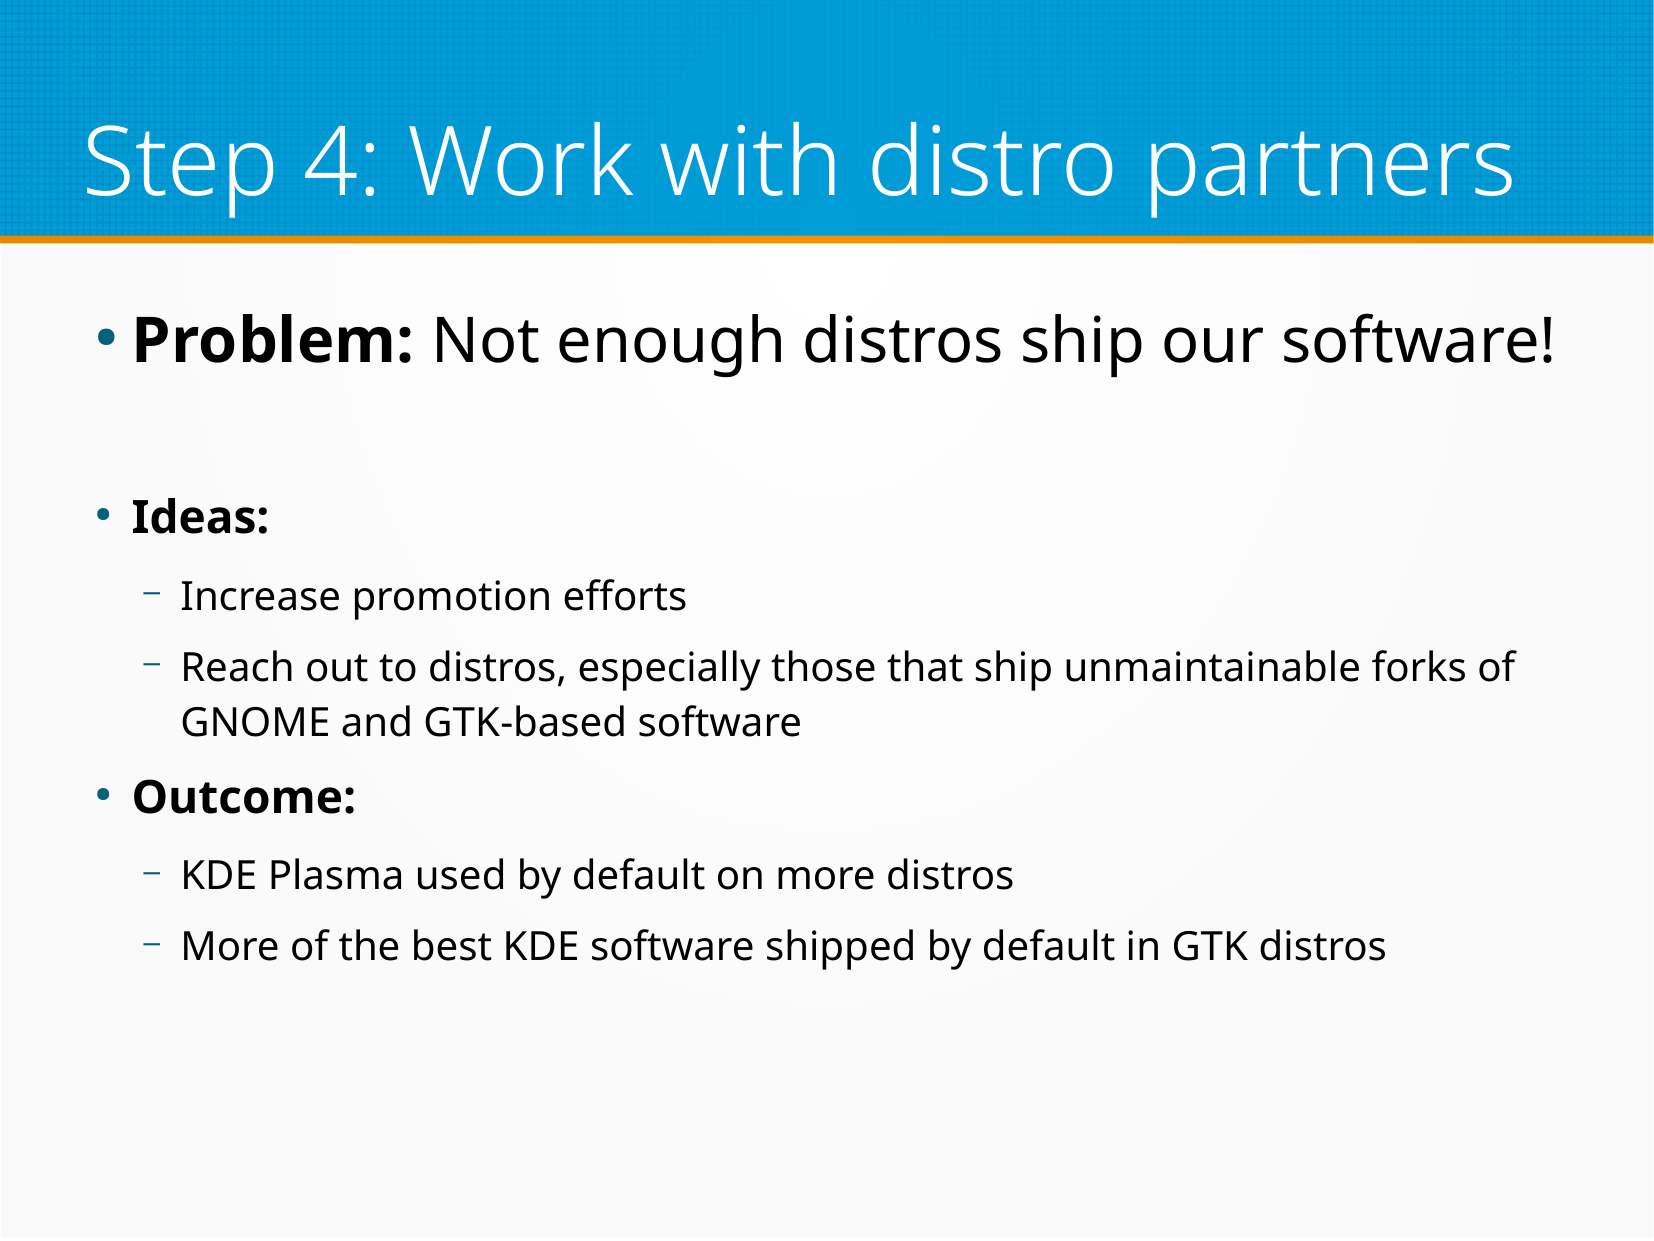

# Step 4: Work with distro partners
Problem: Not enough distros ship our software!
Ideas:
Increase promotion efforts
Reach out to distros, especially those that ship unmaintainable forks of GNOME and GTK-based software
Outcome:
KDE Plasma used by default on more distros
More of the best KDE software shipped by default in GTK distros